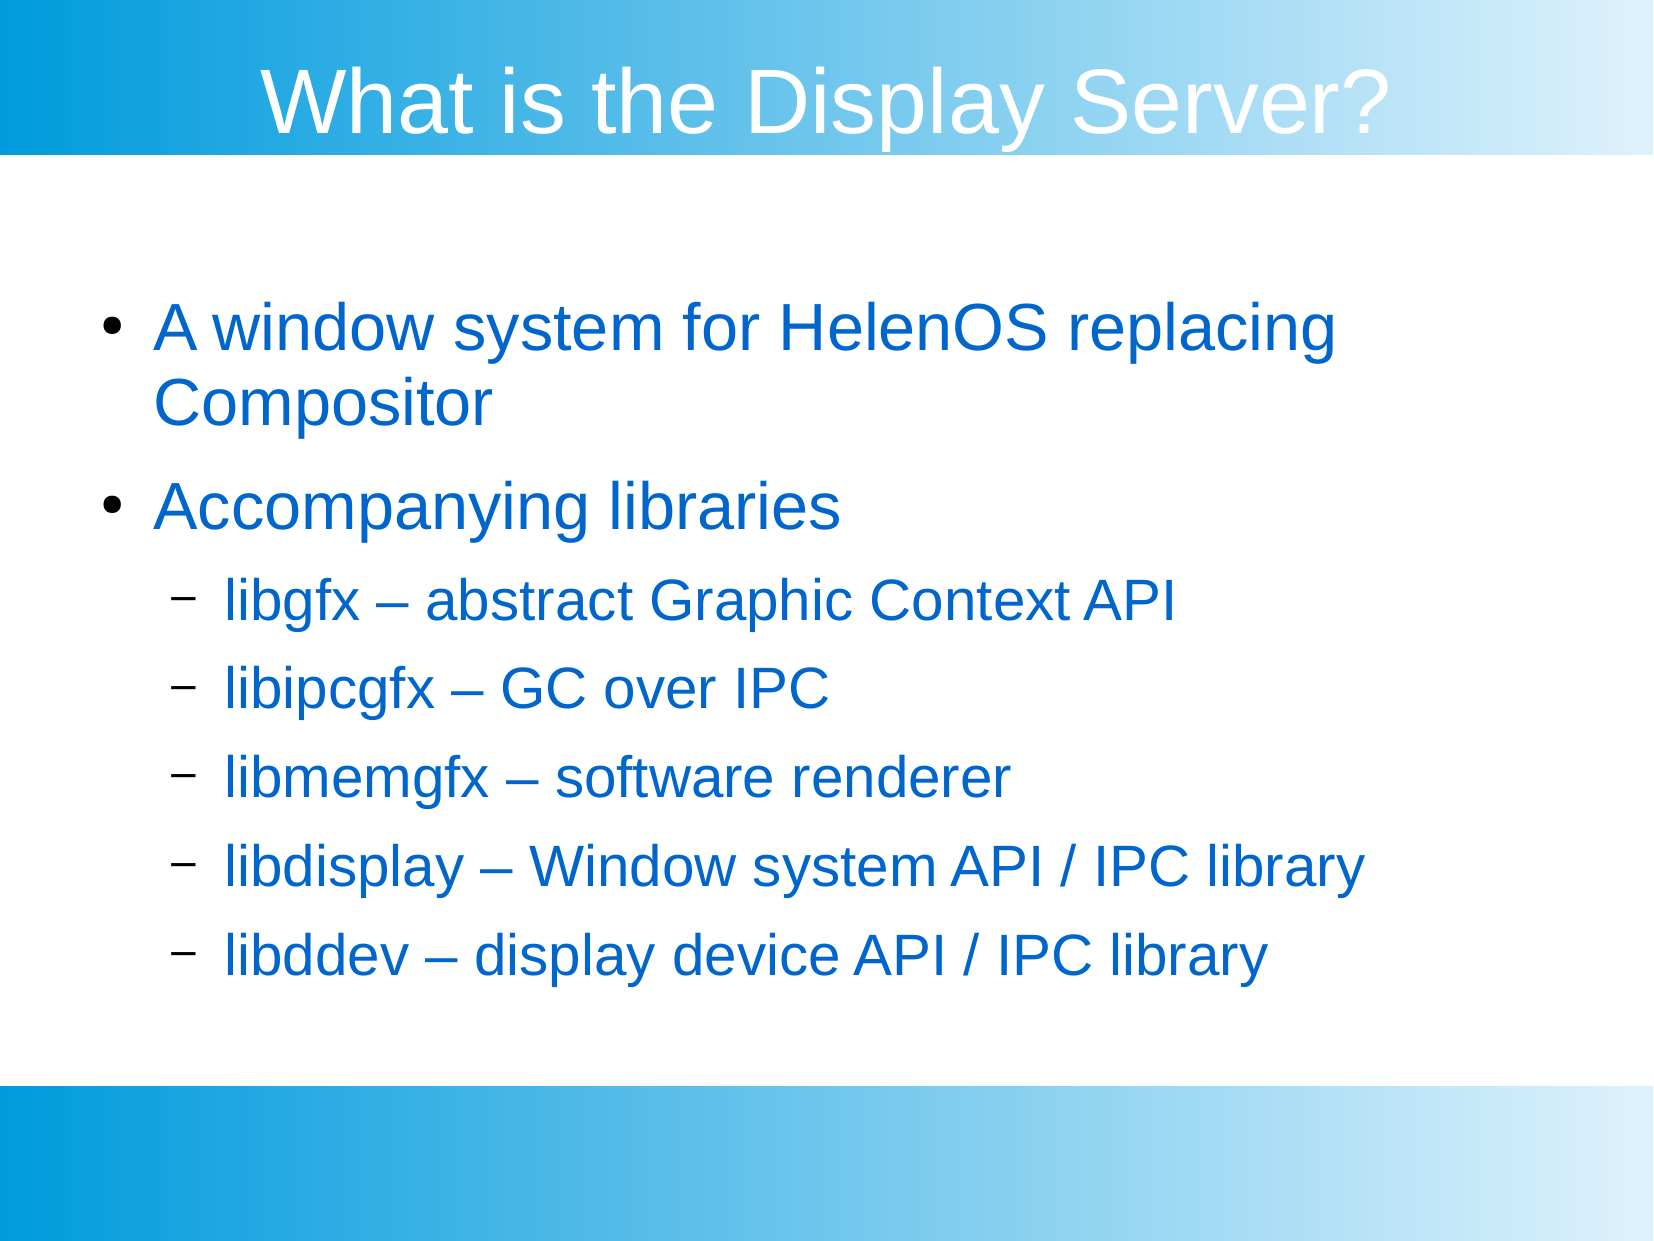

# What is the Display Server?
A window system for HelenOS replacing Compositor
Accompanying libraries
libgfx – abstract Graphic Context API
libipcgfx – GC over IPC
libmemgfx – software renderer
libdisplay – Window system API / IPC library
libddev – display device API / IPC library